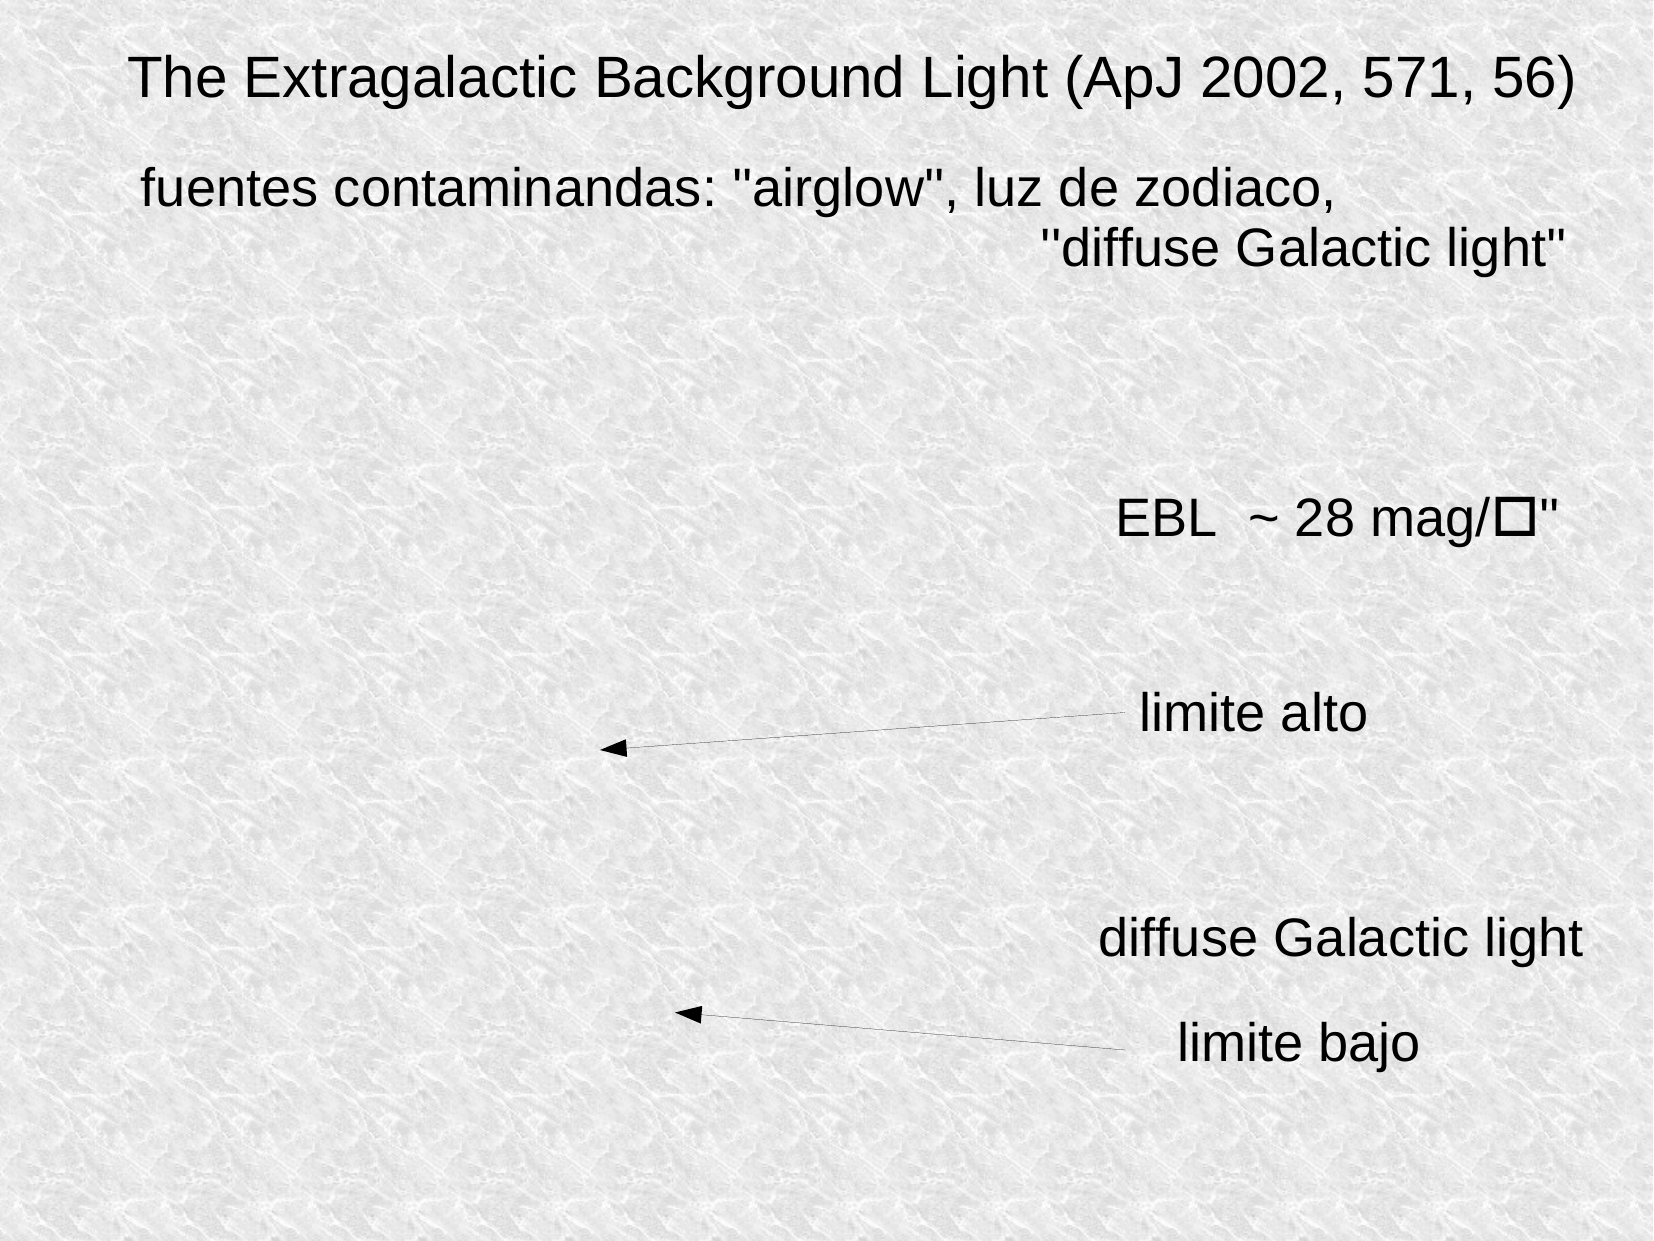

The Extragalactic Background Light (ApJ 2002, 571, 56)
fuentes contaminandas: ''airglow'', luz de zodiaco,
 ''diffuse Galactic light''
EBL ~ 28 mag/□''
limite alto
diffuse Galactic light
limite bajo